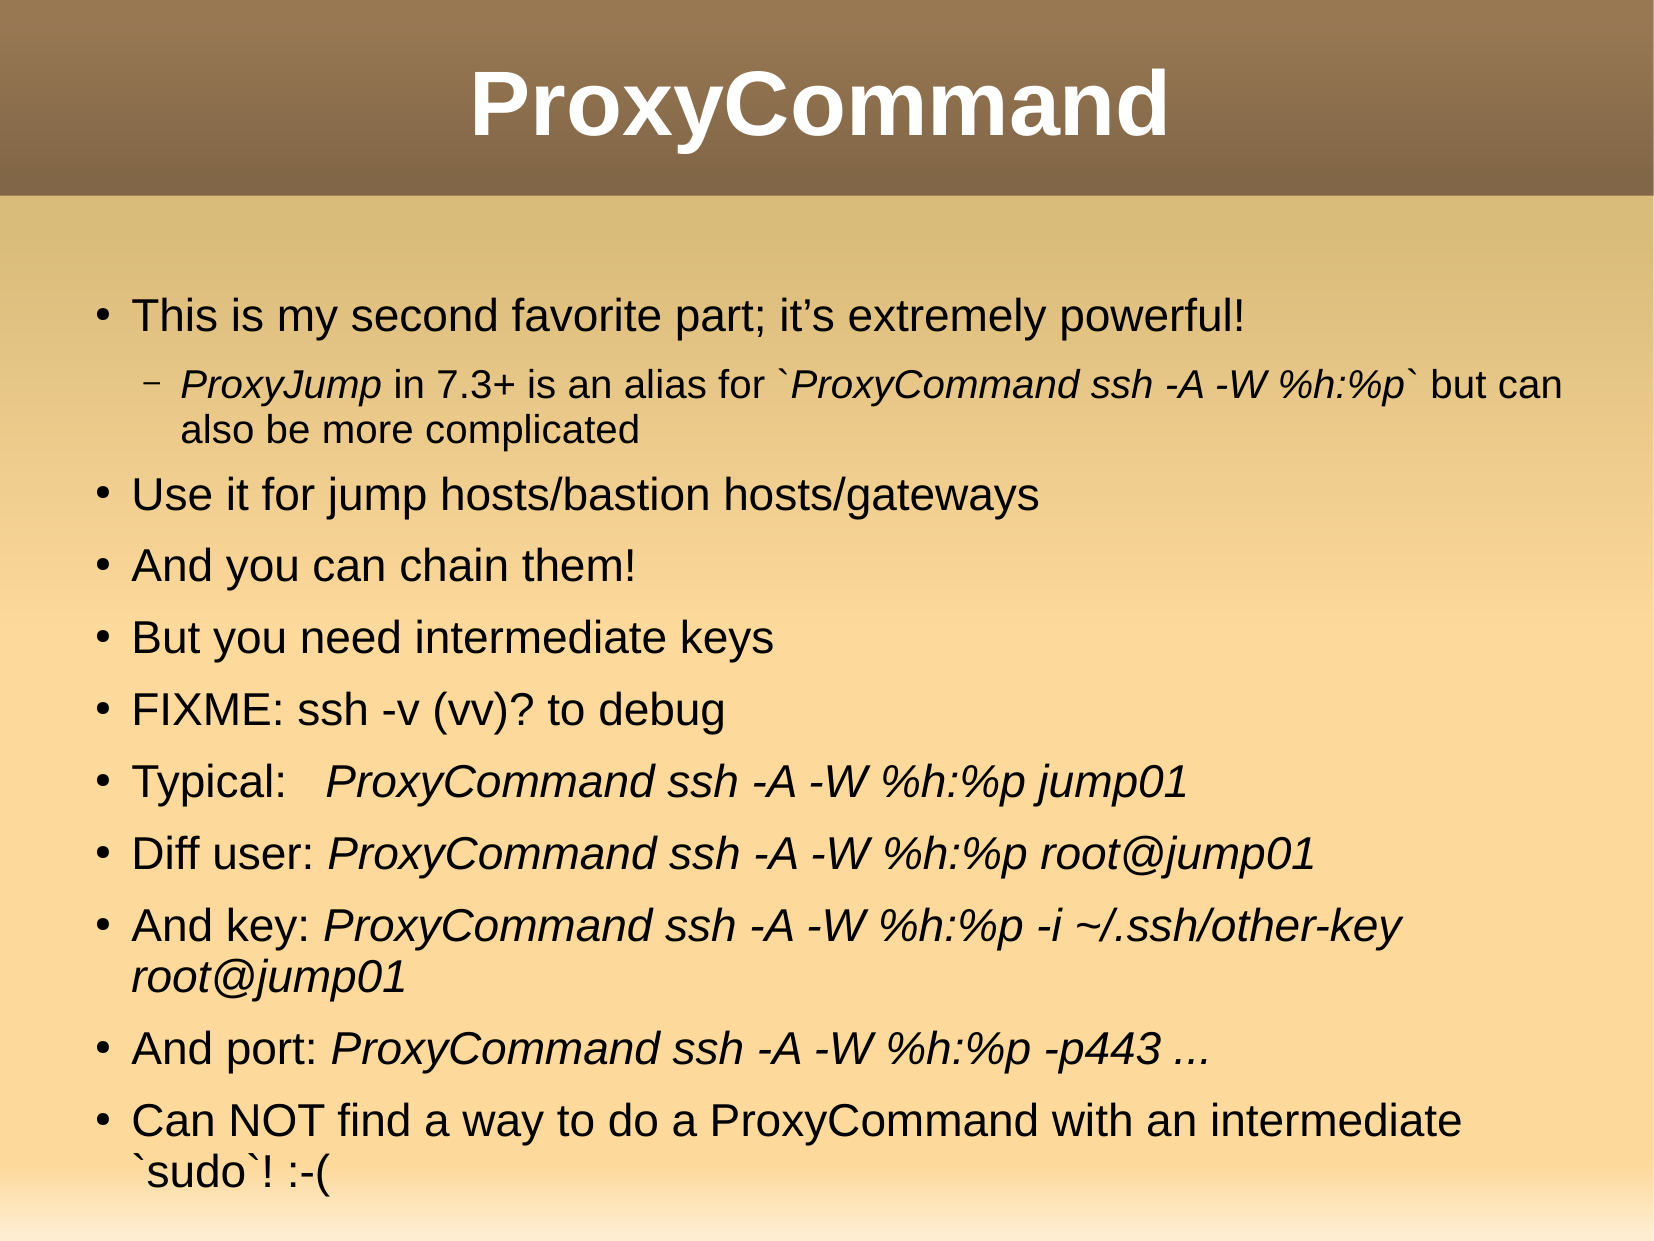

# ProxyCommand
This is my second favorite part; it’s extremely powerful!
ProxyJump in 7.3+ is an alias for `ProxyCommand ssh -A -W %h:%p` but can also be more complicated
Use it for jump hosts/bastion hosts/gateways
And you can chain them!
But you need intermediate keys
FIXME: ssh -v (vv)? to debug
Typical: ProxyCommand ssh -A -W %h:%p jump01
Diff user: ProxyCommand ssh -A -W %h:%p root@jump01
And key: ProxyCommand ssh -A -W %h:%p -i ~/.ssh/other-key root@jump01
And port: ProxyCommand ssh -A -W %h:%p -p443 ...
Can NOT find a way to do a ProxyCommand with an intermediate `sudo`! :-(